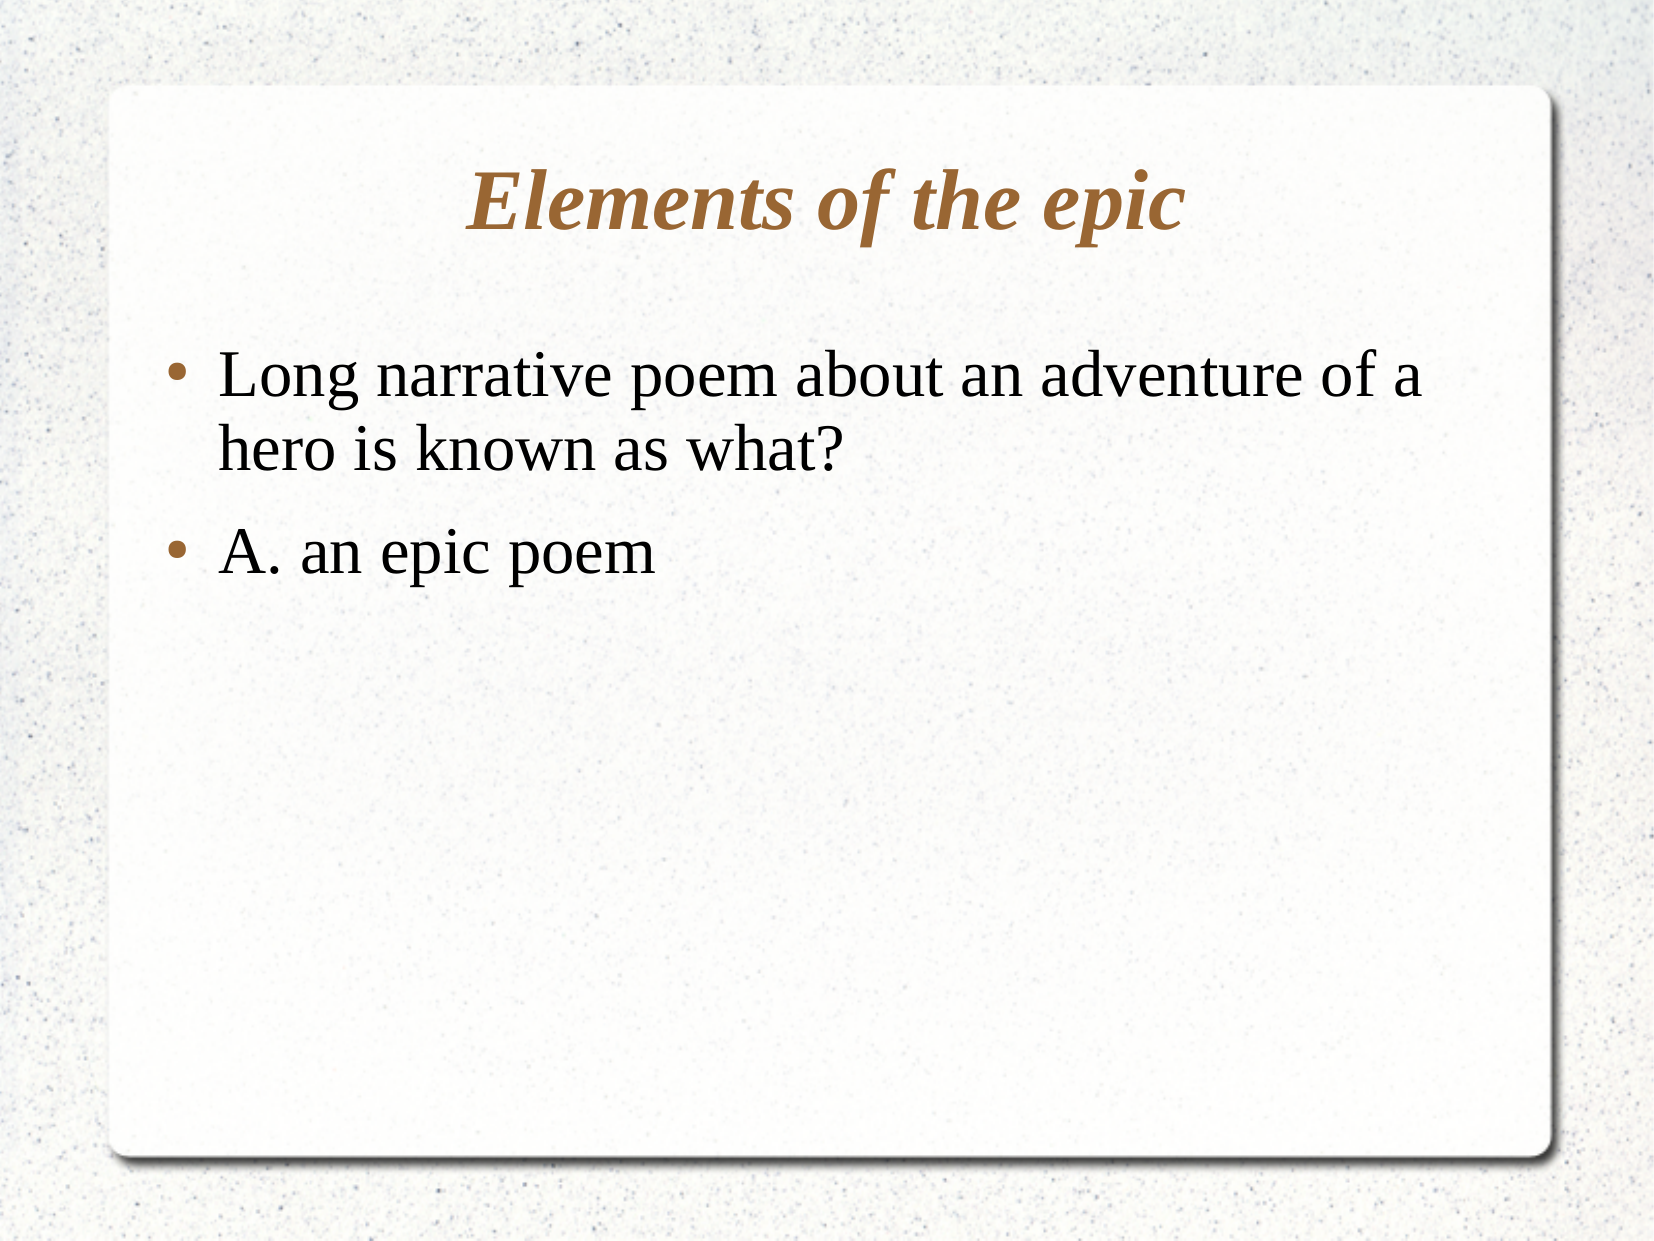

# Elements of the epic
Long narrative poem about an adventure of a hero is known as what?
A. an epic poem